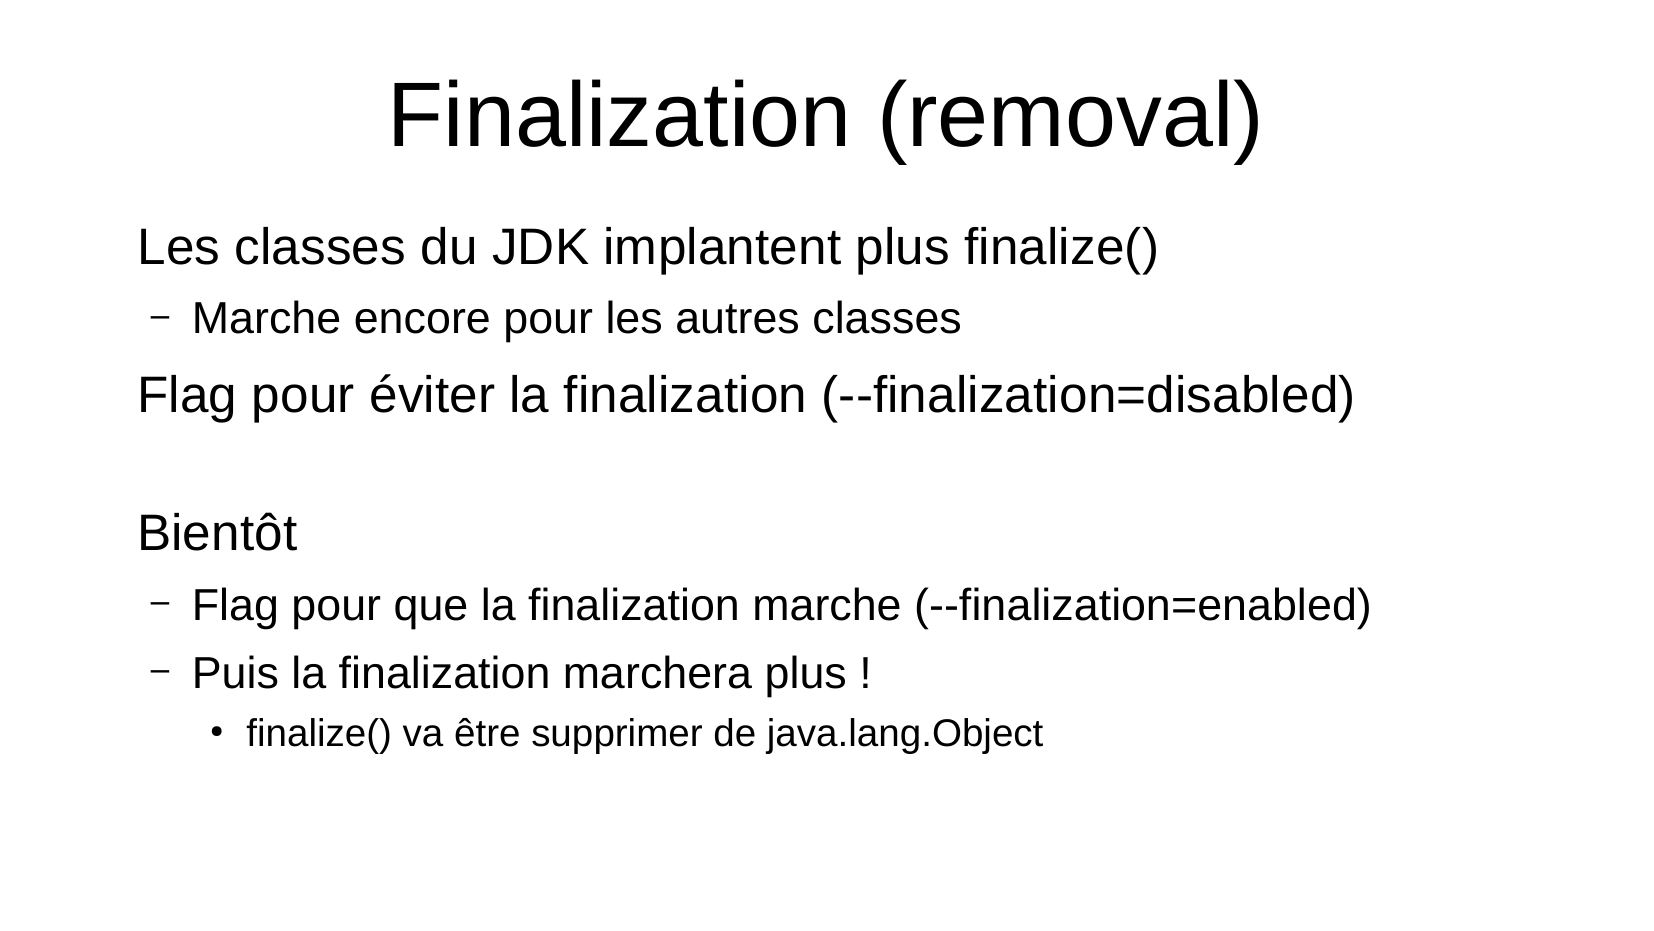

# Finalization (removal)
Les classes du JDK implantent plus finalize()
Marche encore pour les autres classes
Flag pour éviter la finalization (--finalization=disabled)
Bientôt
Flag pour que la finalization marche (--finalization=enabled)
Puis la finalization marchera plus !
finalize() va être supprimer de java.lang.Object